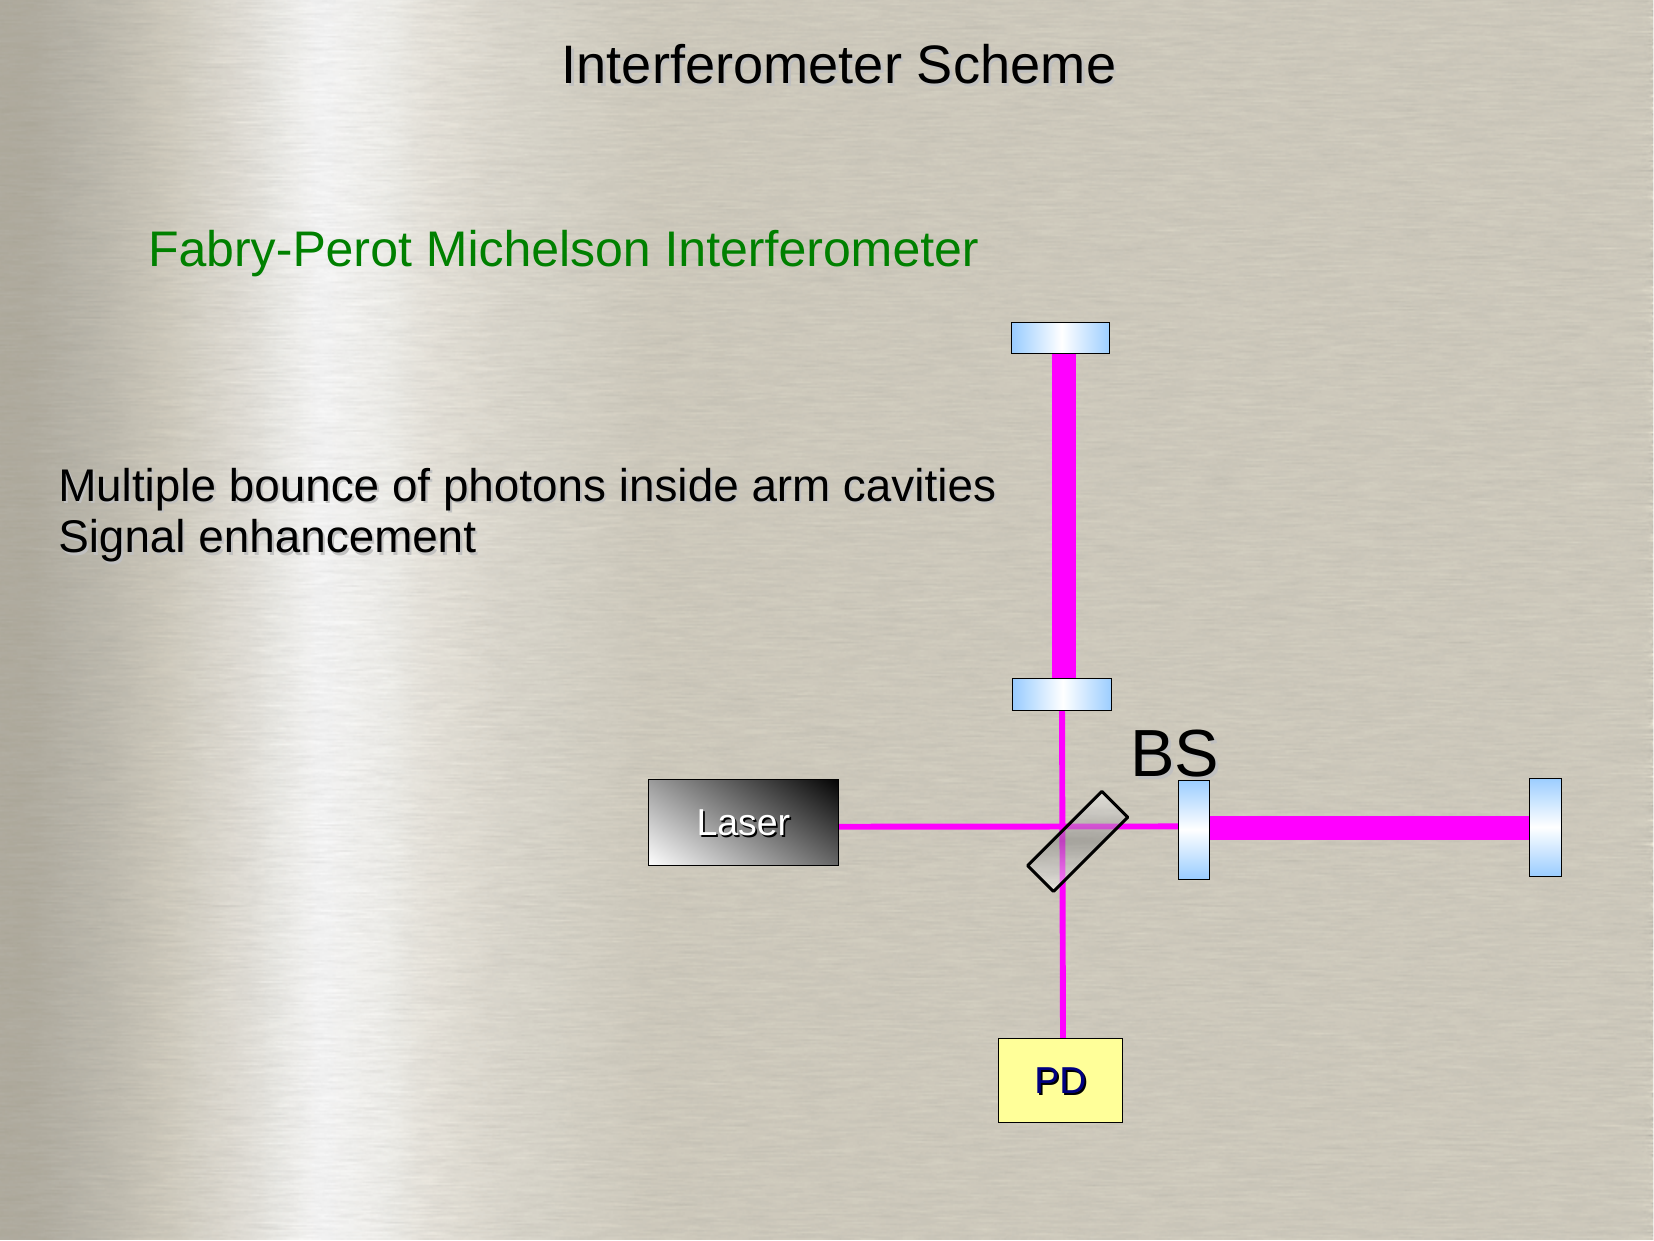

Interferometer Scheme
Fabry-Perot Michelson Interferometer
Multiple bounce of photons inside arm cavities
Signal enhancement
BS
Laser
PD